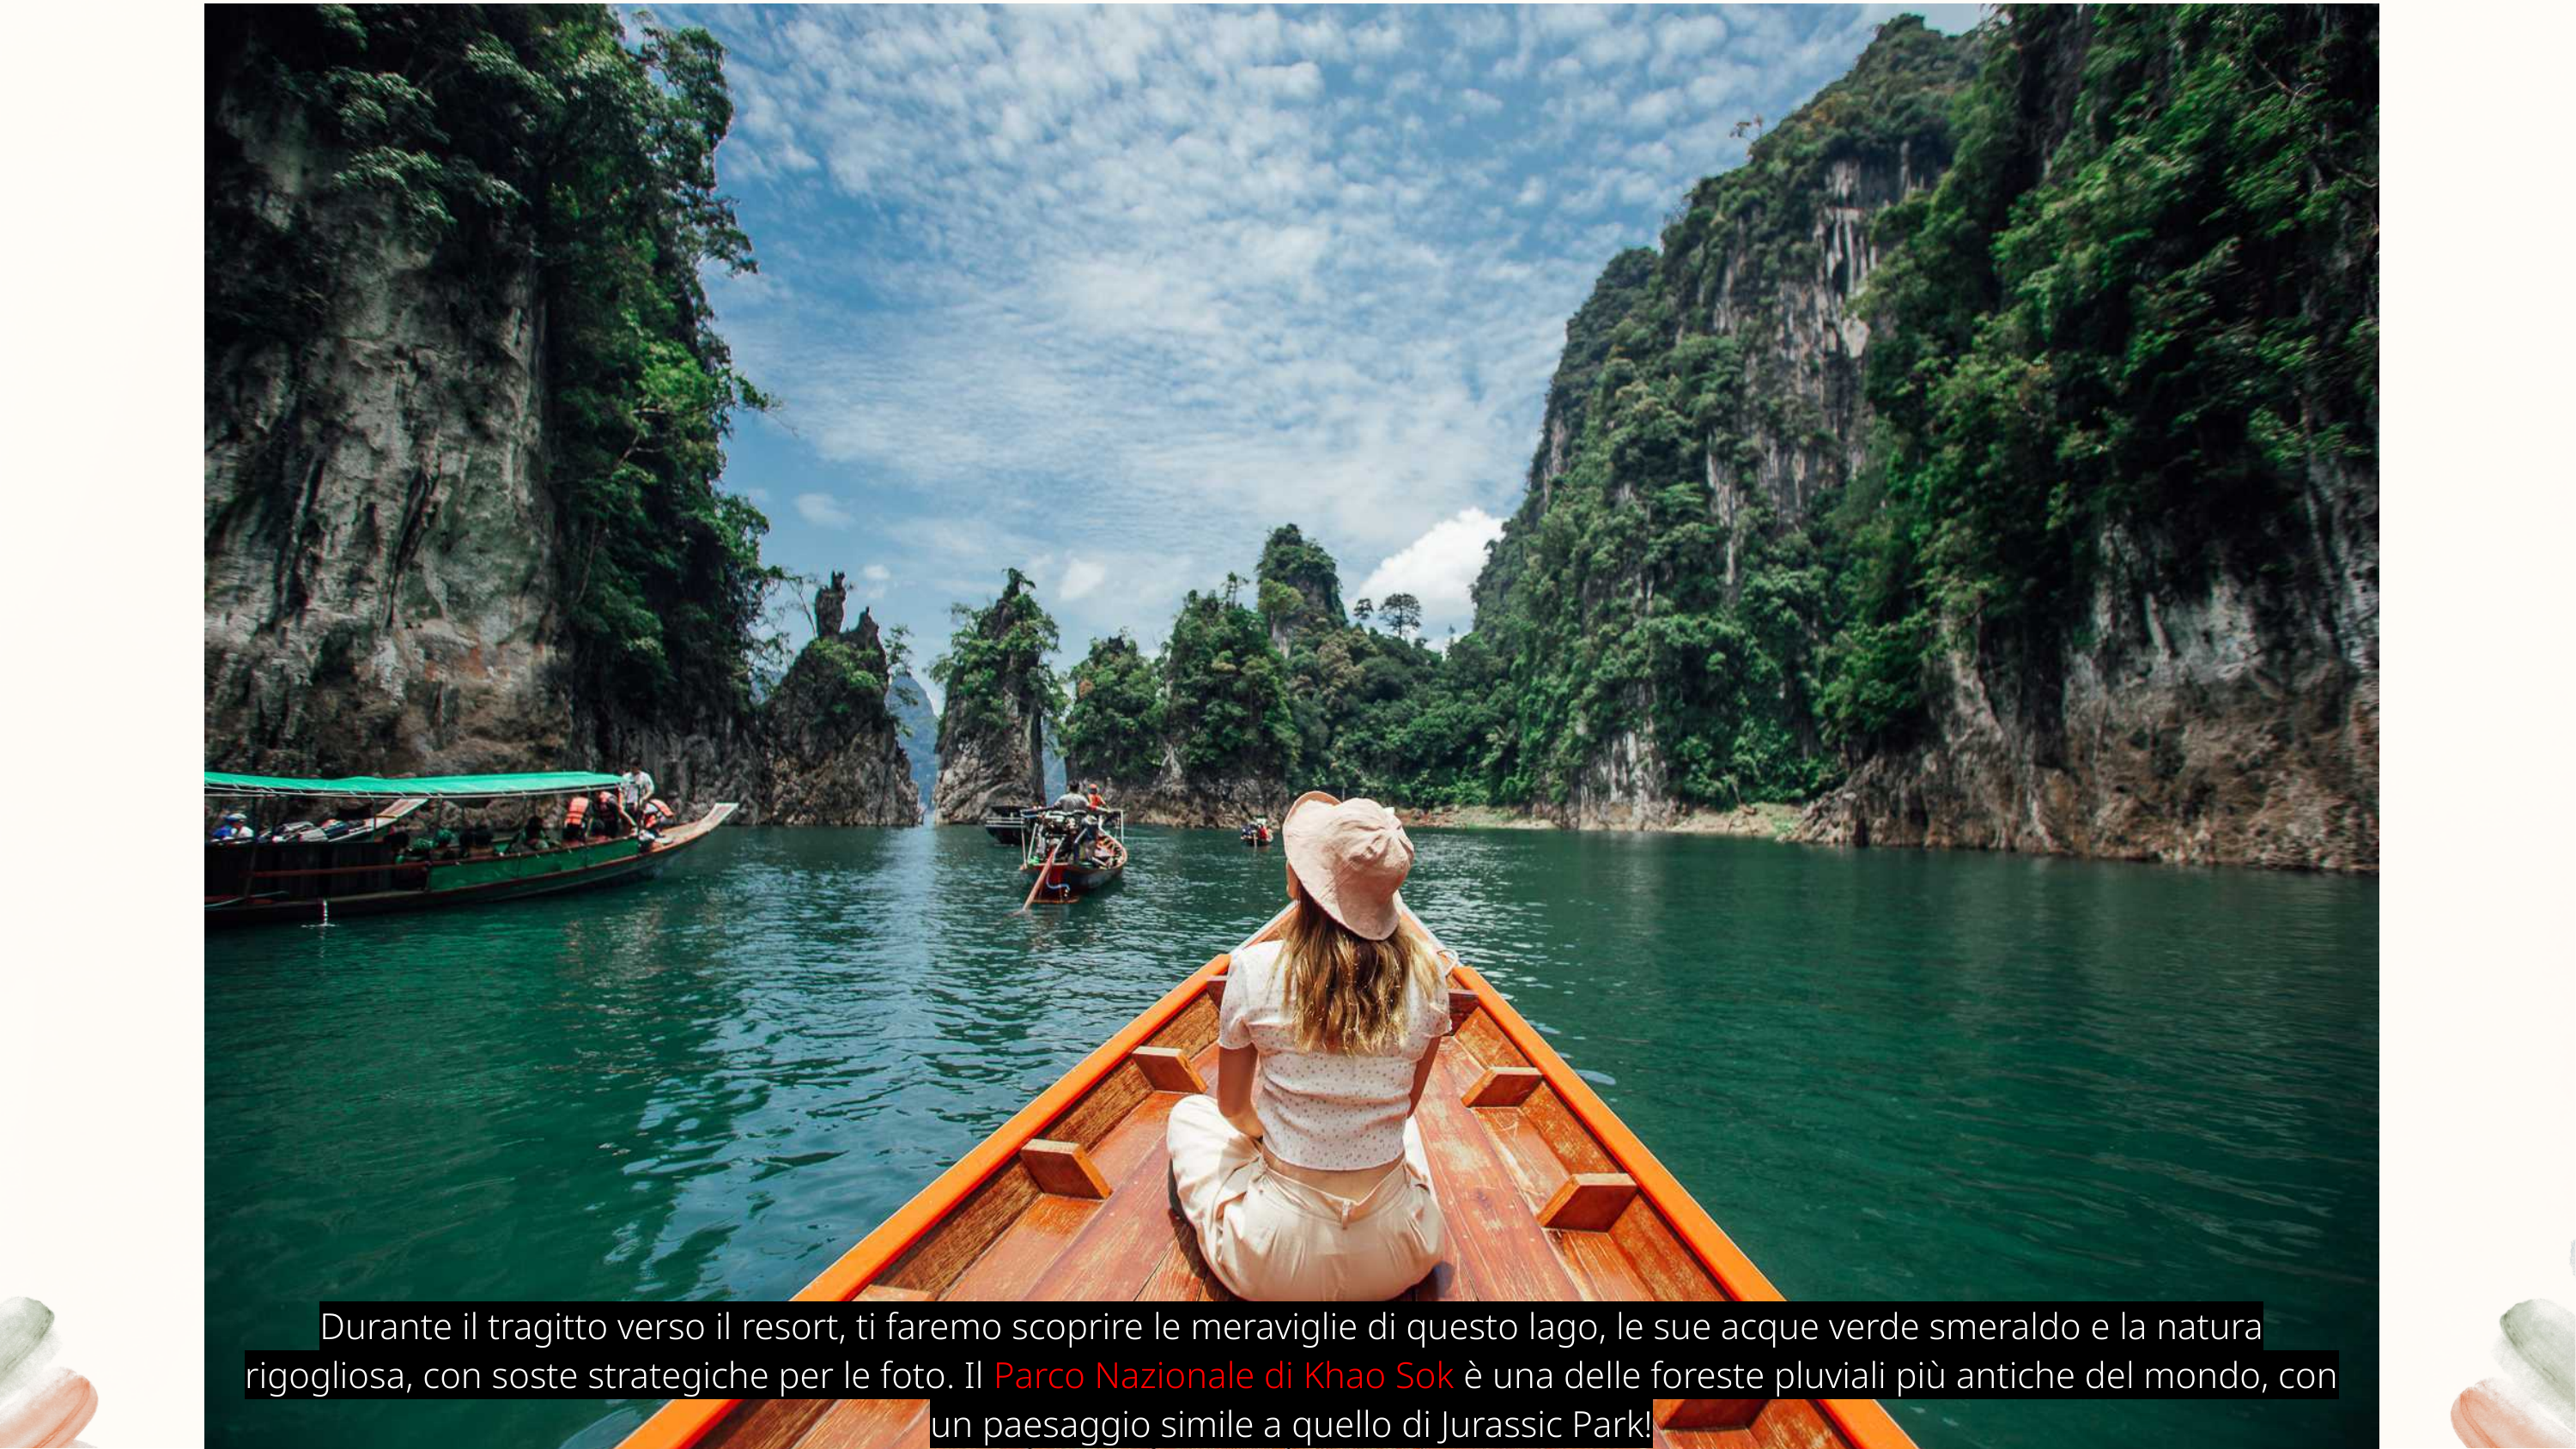

Durante il tragitto verso il resort, ti faremo scoprire le meraviglie di questo lago, le sue acque verde smeraldo e la natura rigogliosa, con soste strategiche per le foto. Il Parco Nazionale di Khao Sok è una delle foreste pluviali più antiche del mondo, con un paesaggio simile a quello di Jurassic Park!